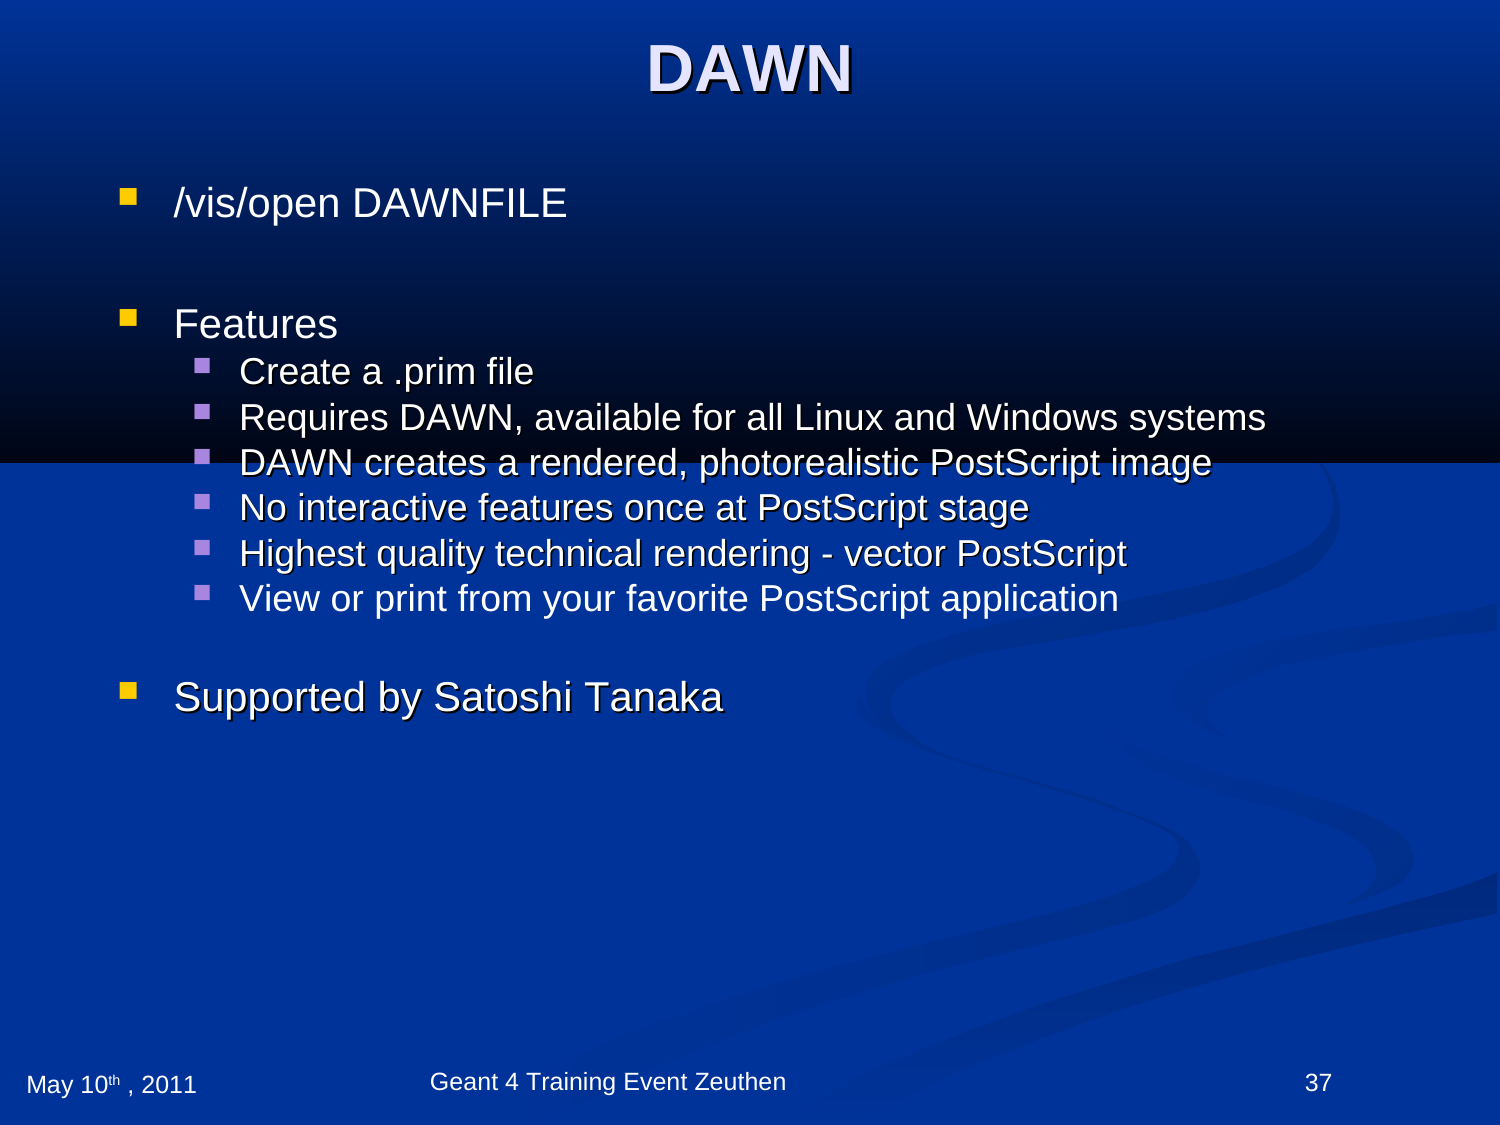

# DAWN
/vis/open DAWNFILE
Features
Create a .prim file
Requires DAWN, available for all Linux and Windows systems
DAWN creates a rendered, photorealistic PostScript image
No interactive features once at PostScript stage
Highest quality technical rendering - vector PostScript
View or print from your favorite PostScript application
Supported by Satoshi Tanaka
Introduction to Geant4 Visualization J. Perl
10 January 2011
37